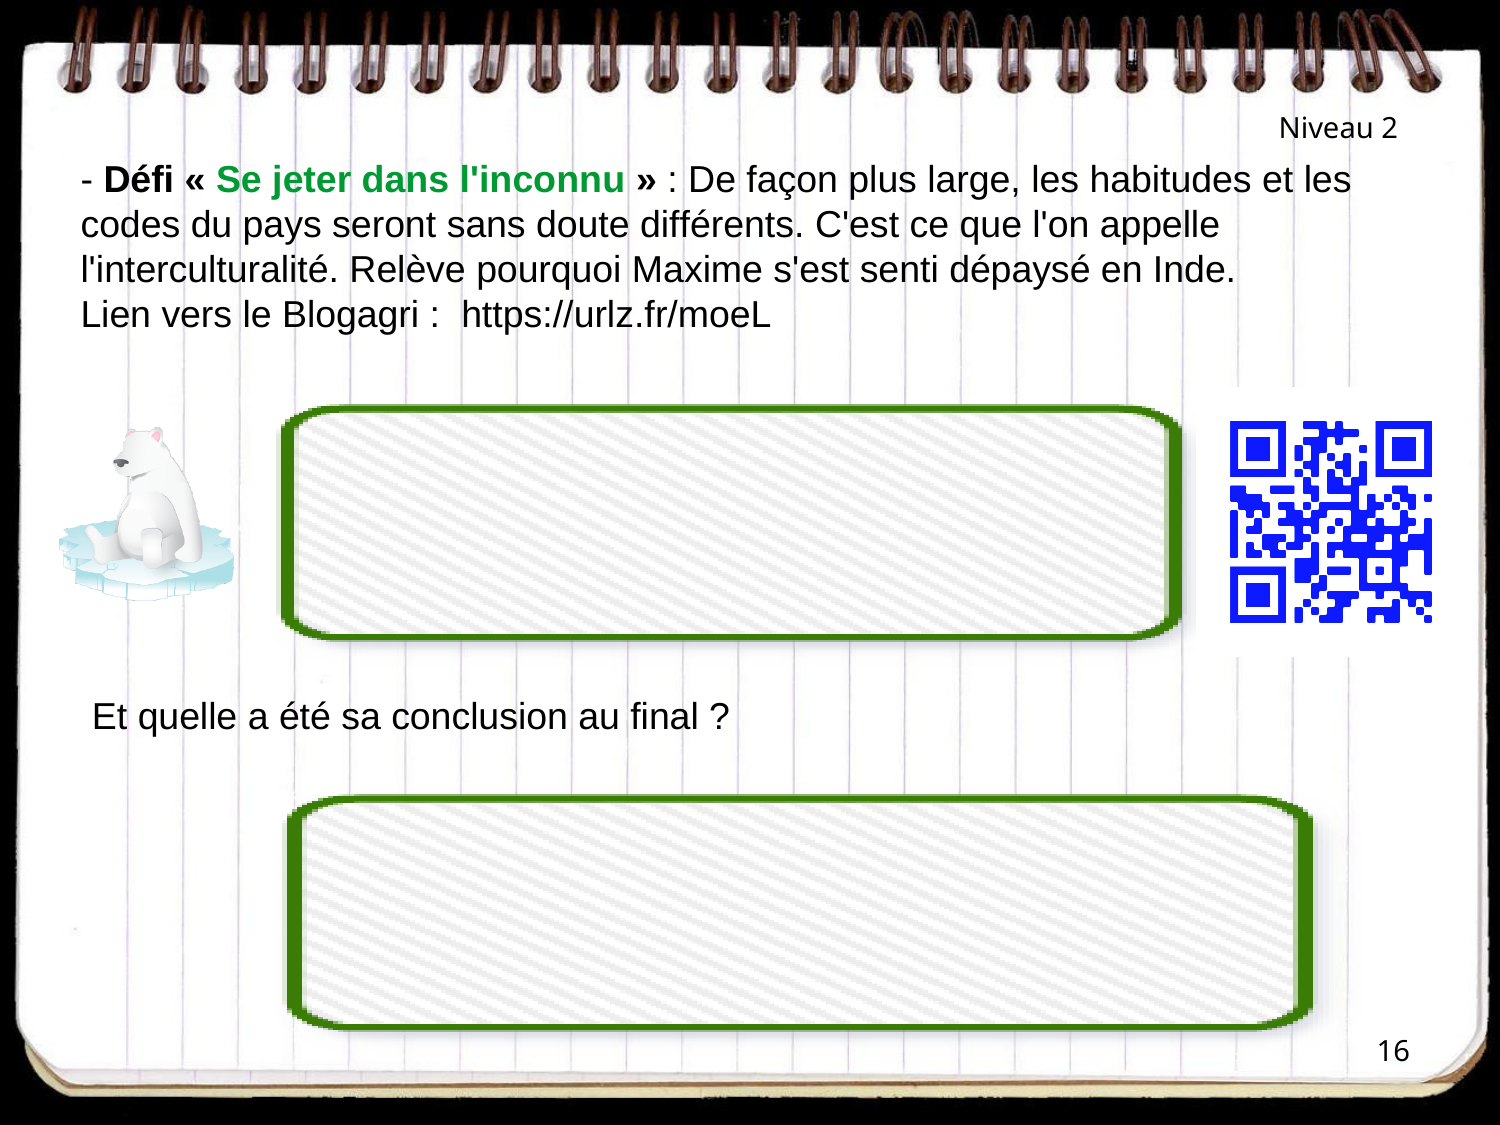

Niveau 2
- Défi « Se jeter dans l'inconnu » : De façon plus large, les habitudes et les codes du pays seront sans doute différents. C'est ce que l'on appelle l'interculturalité. Relève pourquoi Maxime s'est senti dépaysé en Inde.
Lien vers le Blogagri : https://urlz.fr/moeL
Et quelle a été sa conclusion au final ?